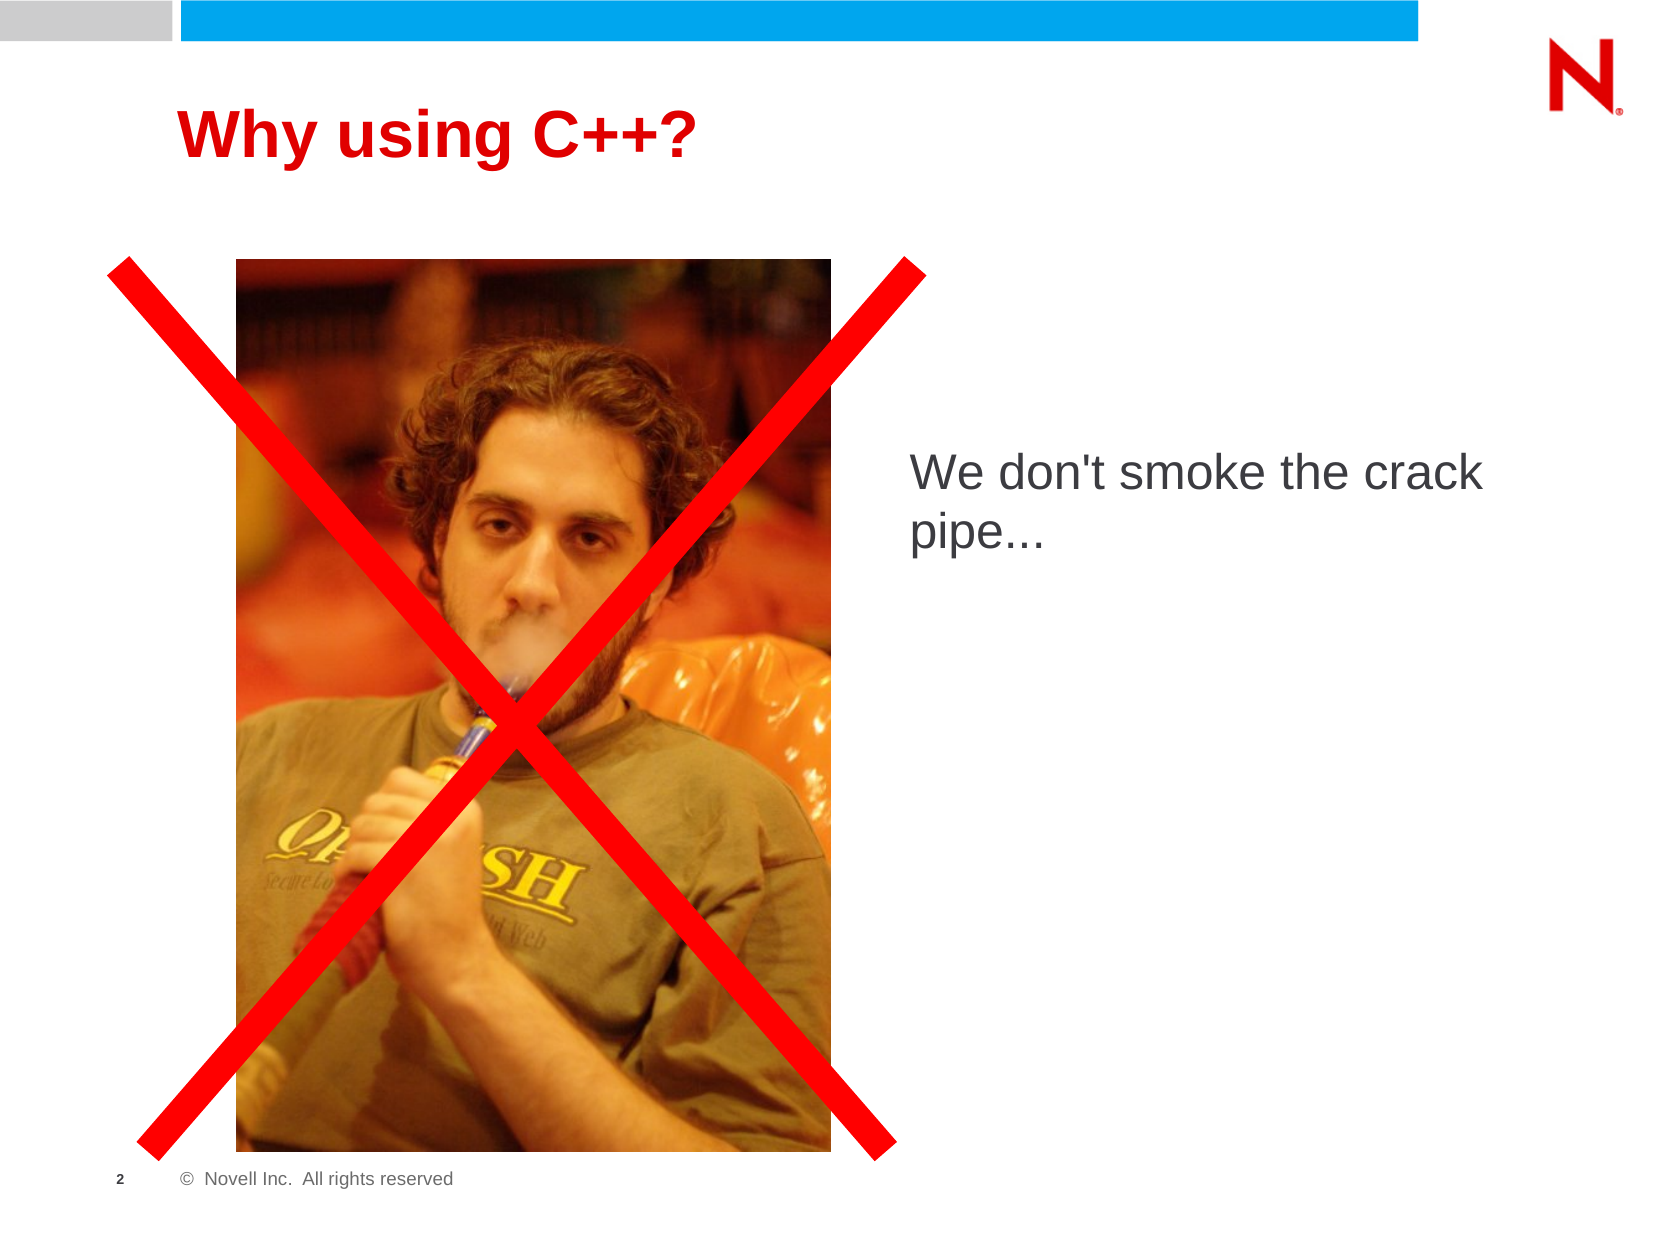

# Why using C++?
We don't smoke the crack pipe...